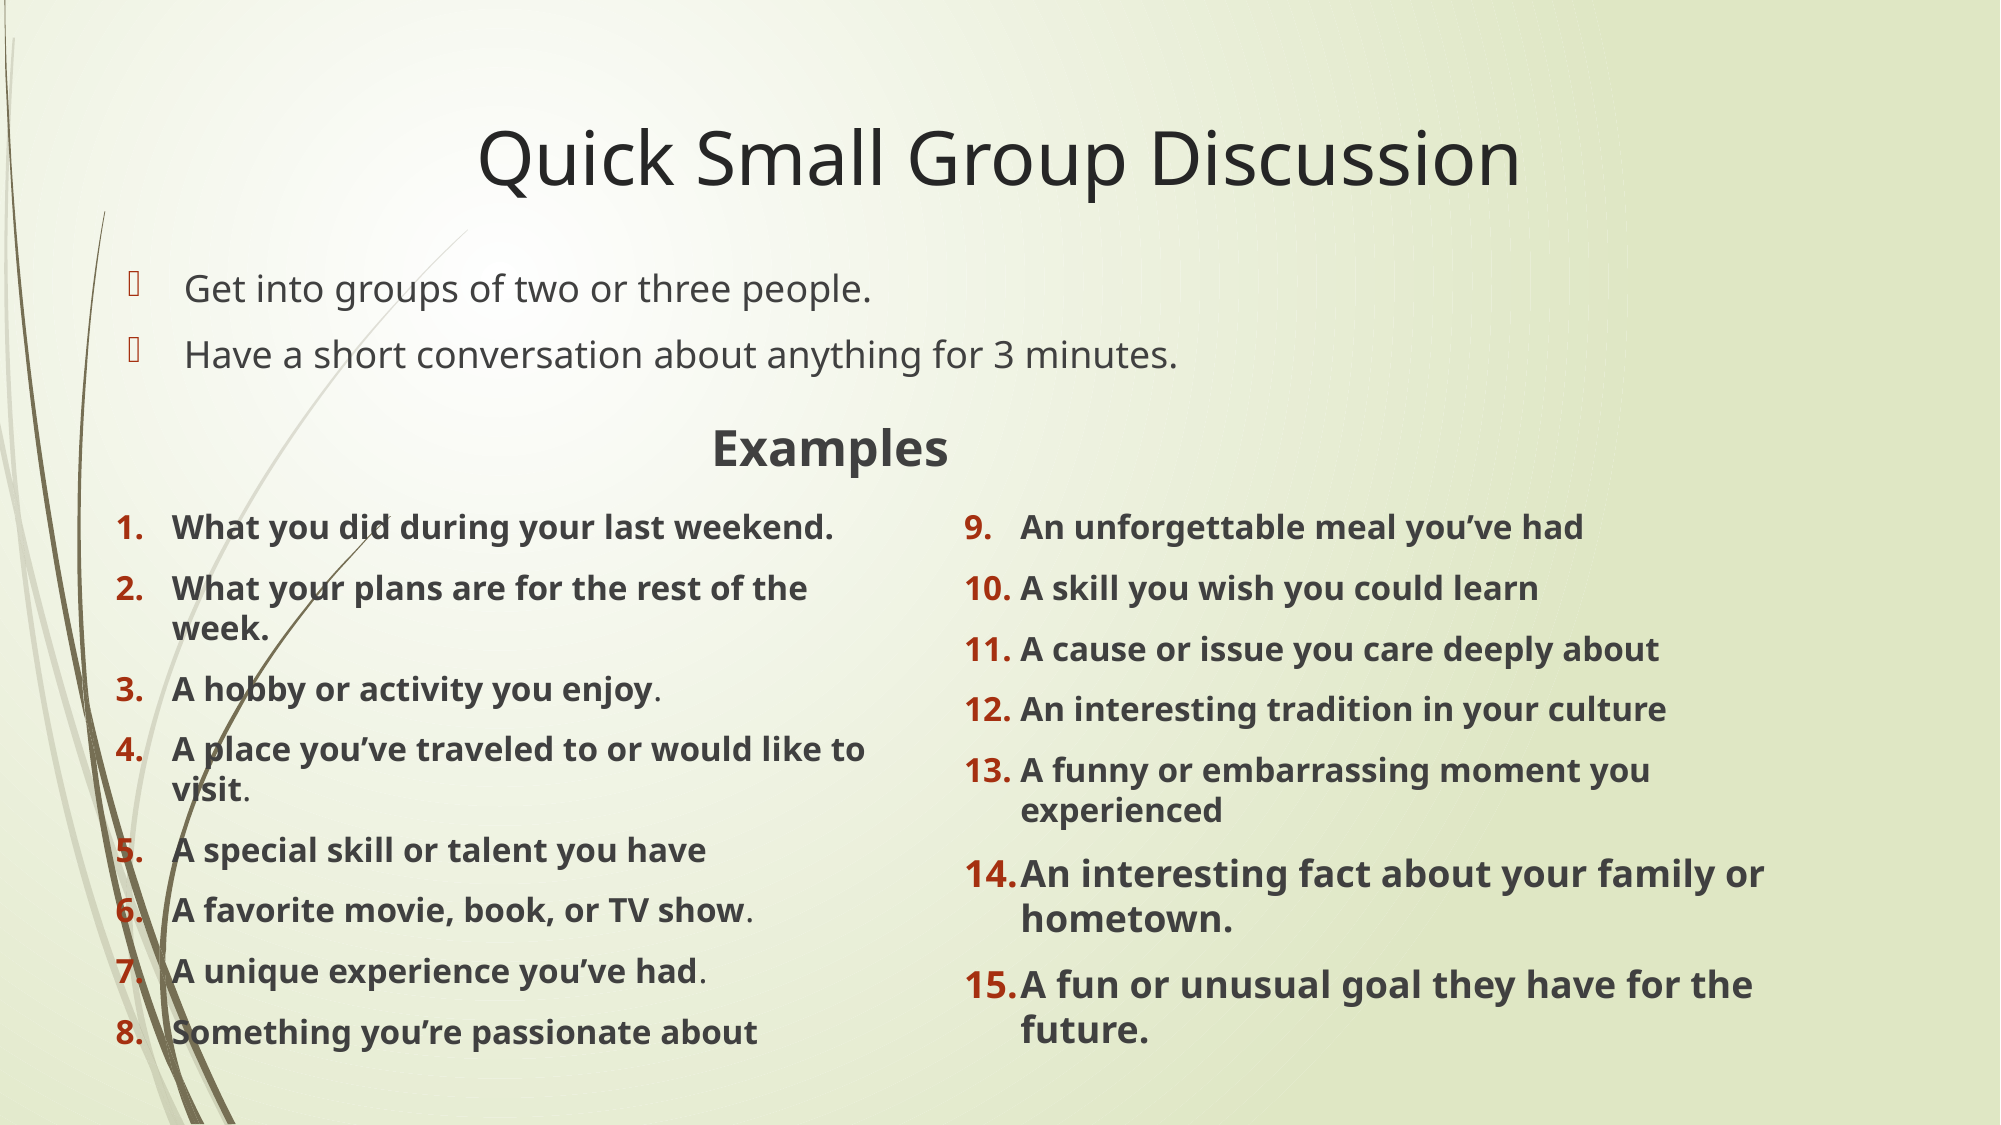

# Quick Small Group Discussion
Get into groups of two or three people.
Have a short conversation about anything for 3 minutes.
Examples
What you did during your last weekend.
What your plans are for the rest of the week.
A hobby or activity you enjoy.
A place you’ve traveled to or would like to visit.
A special skill or talent you have
A favorite movie, book, or TV show.
A unique experience you’ve had.
Something you’re passionate about
An unforgettable meal you’ve had
A skill you wish you could learn
A cause or issue you care deeply about
An interesting tradition in your culture
A funny or embarrassing moment you experienced
An interesting fact about your family or hometown.
A fun or unusual goal they have for the future.